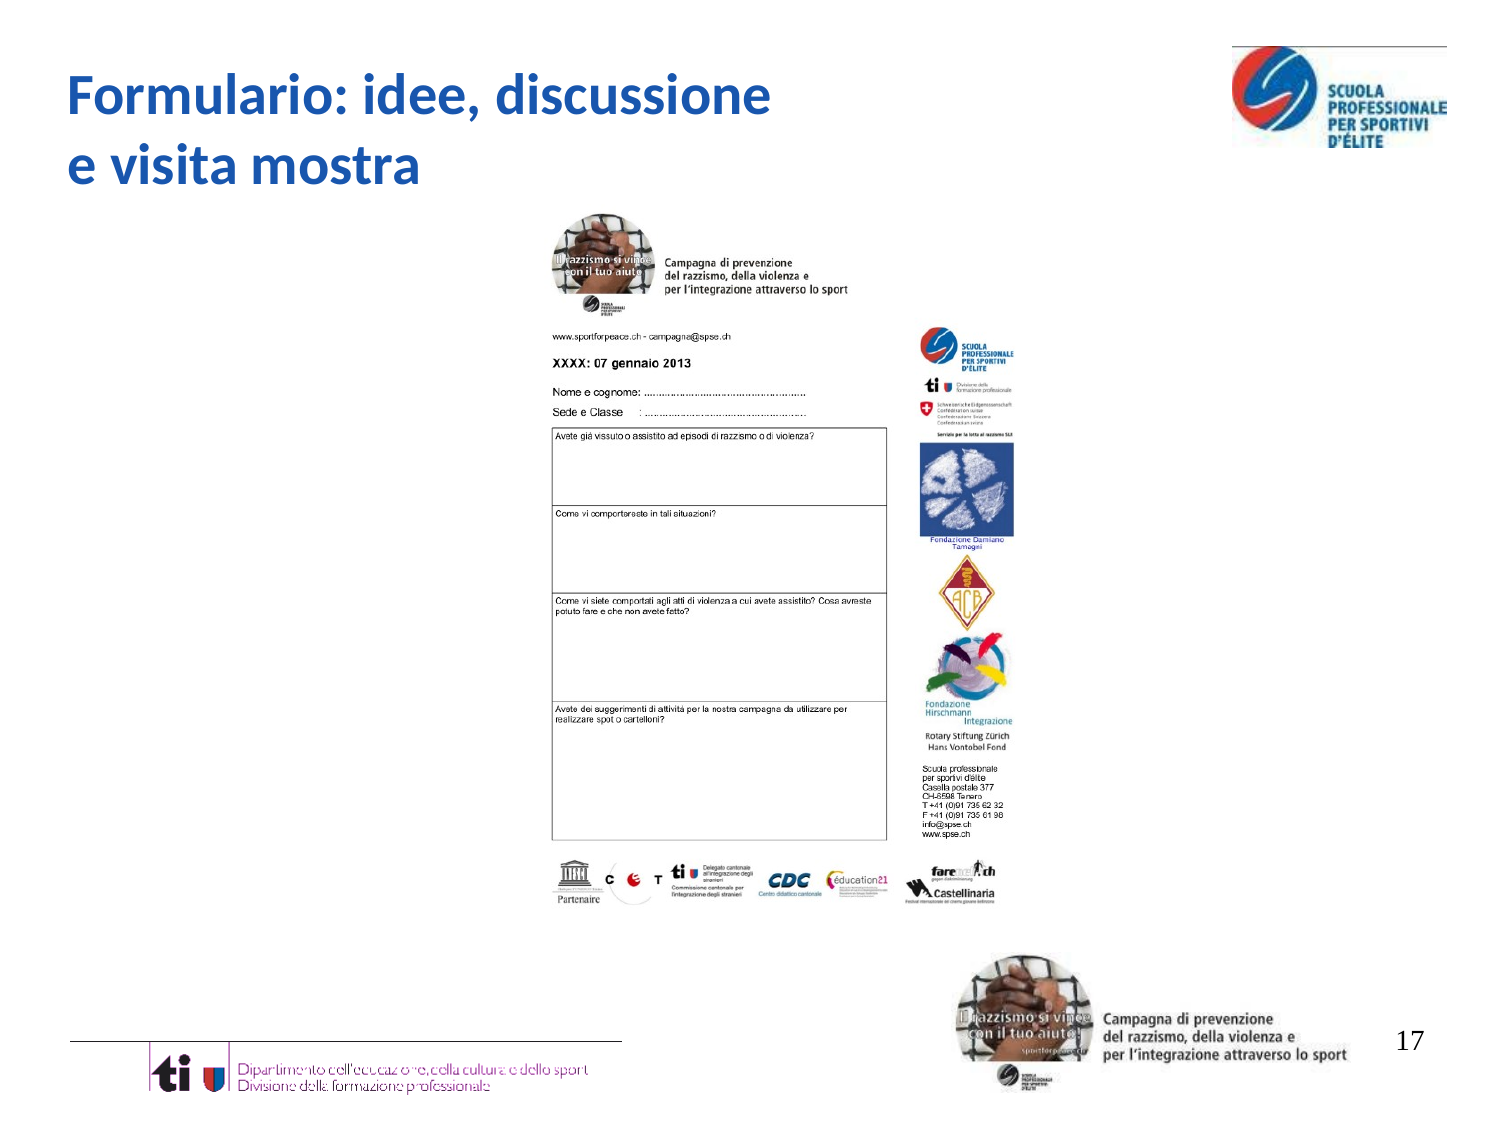

Formulario: idee, discussione
e visita mostra
17